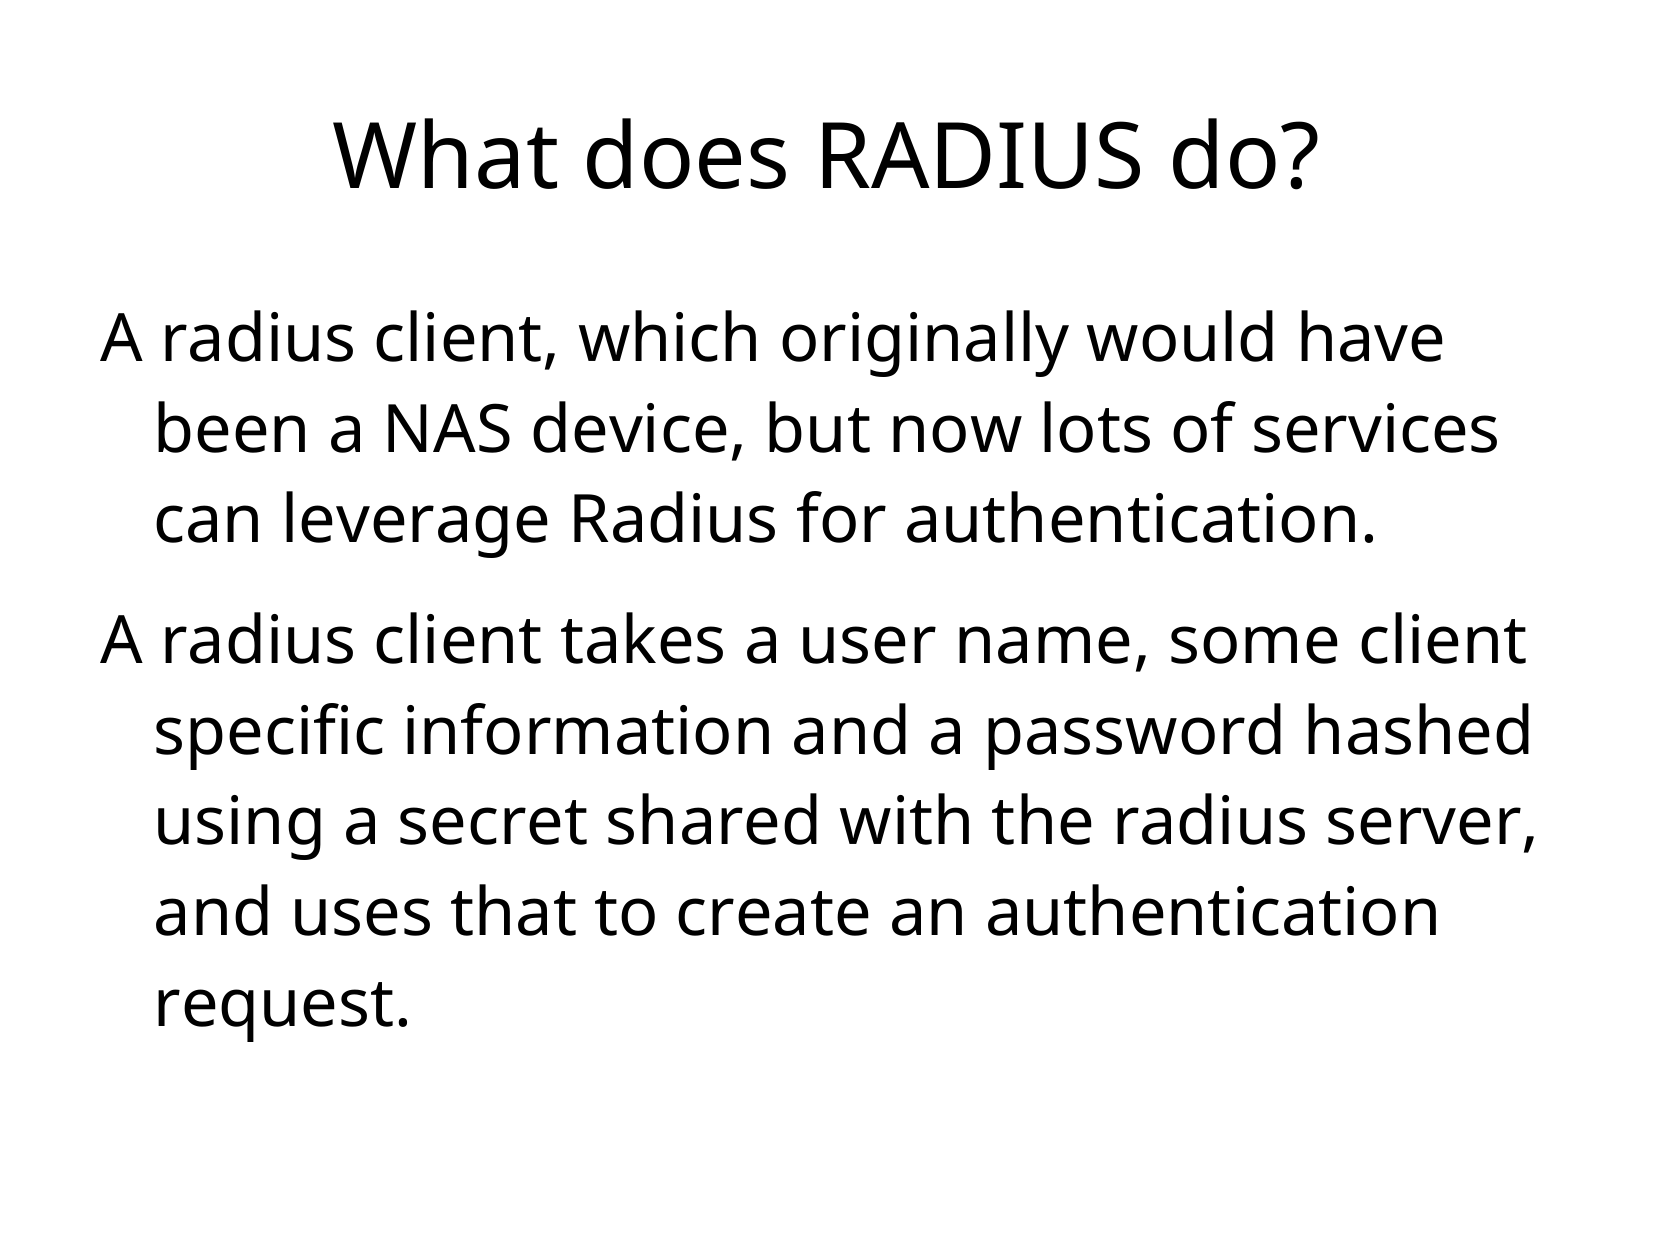

# What does RADIUS do?
A radius client, which originally would have been a NAS device, but now lots of services can leverage Radius for authentication.
A radius client takes a user name, some client specific information and a password hashed using a secret shared with the radius server, and uses that to create an authentication request.